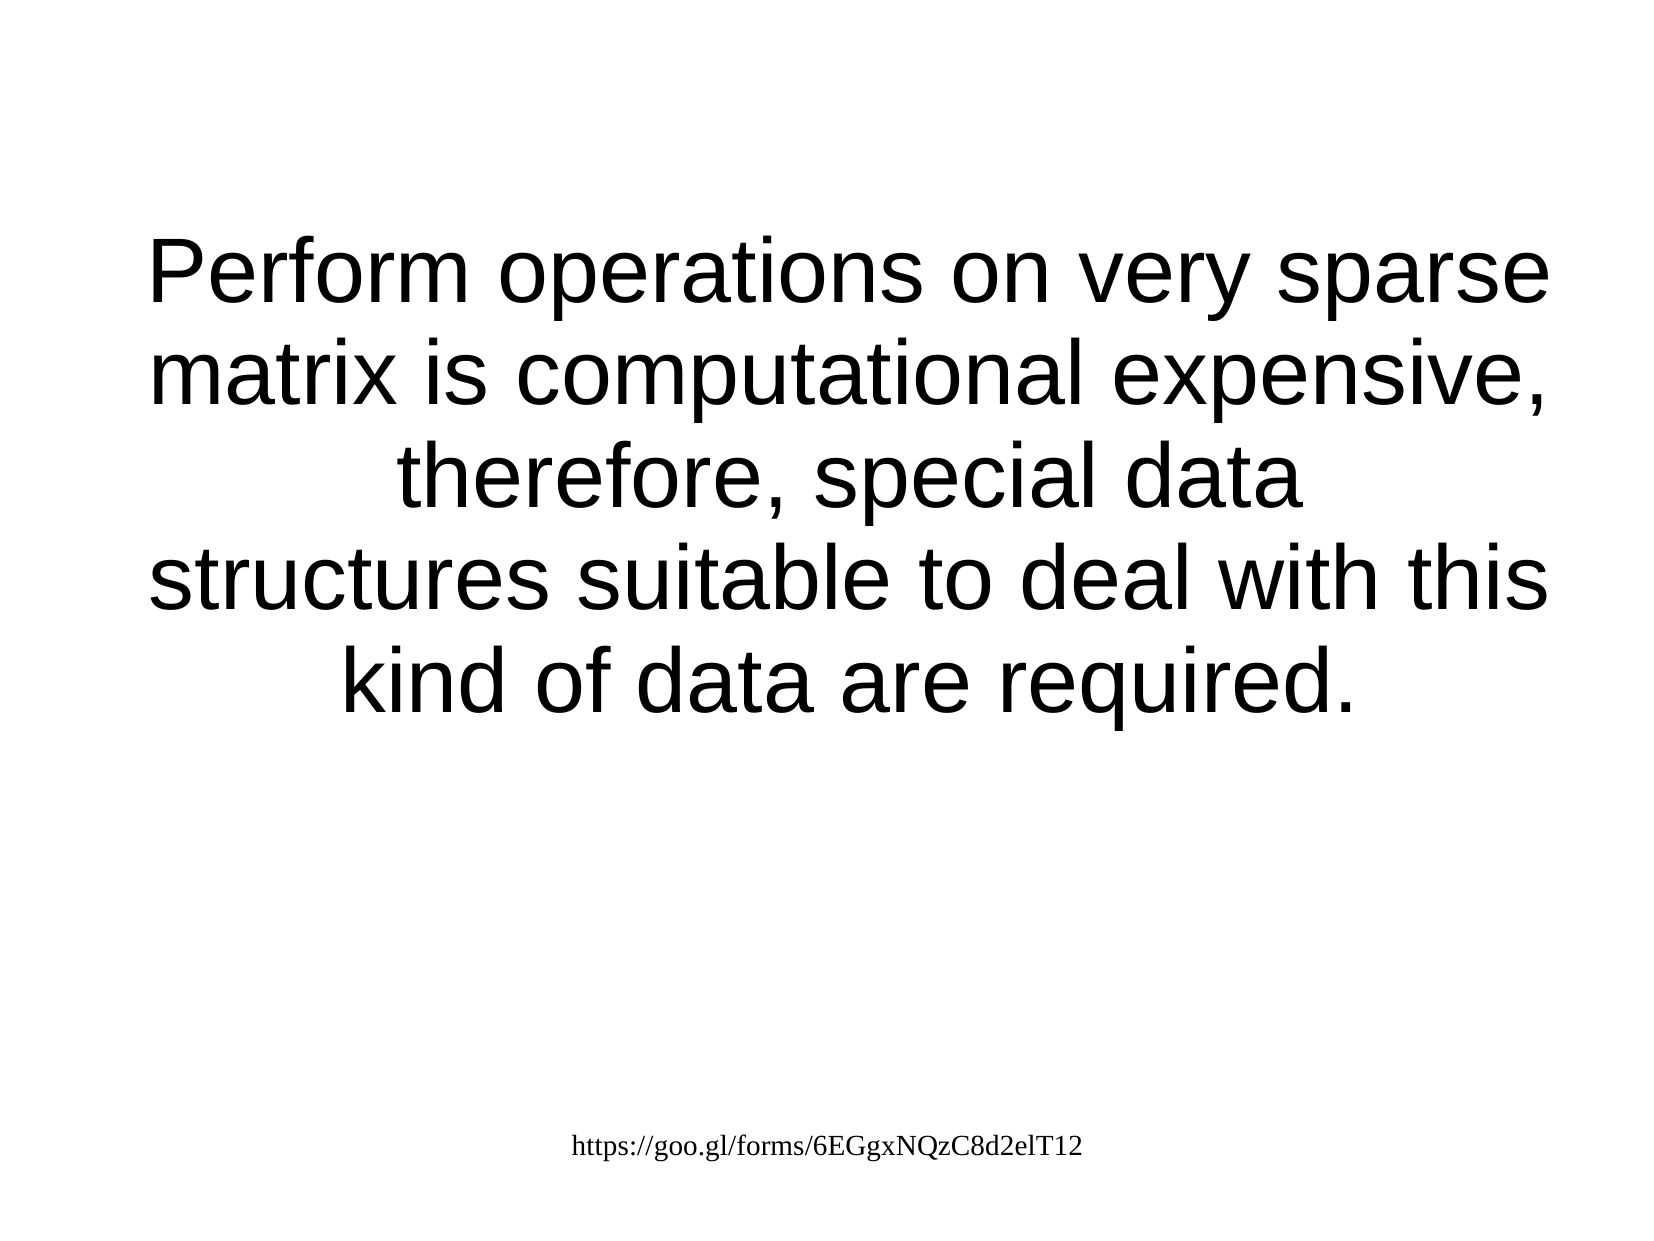

# Perform operations on very sparse matrix is computational expensive, therefore, special data structures suitable to deal with this kind of data are required.
https://goo.gl/forms/6EGgxNQzC8d2elT12